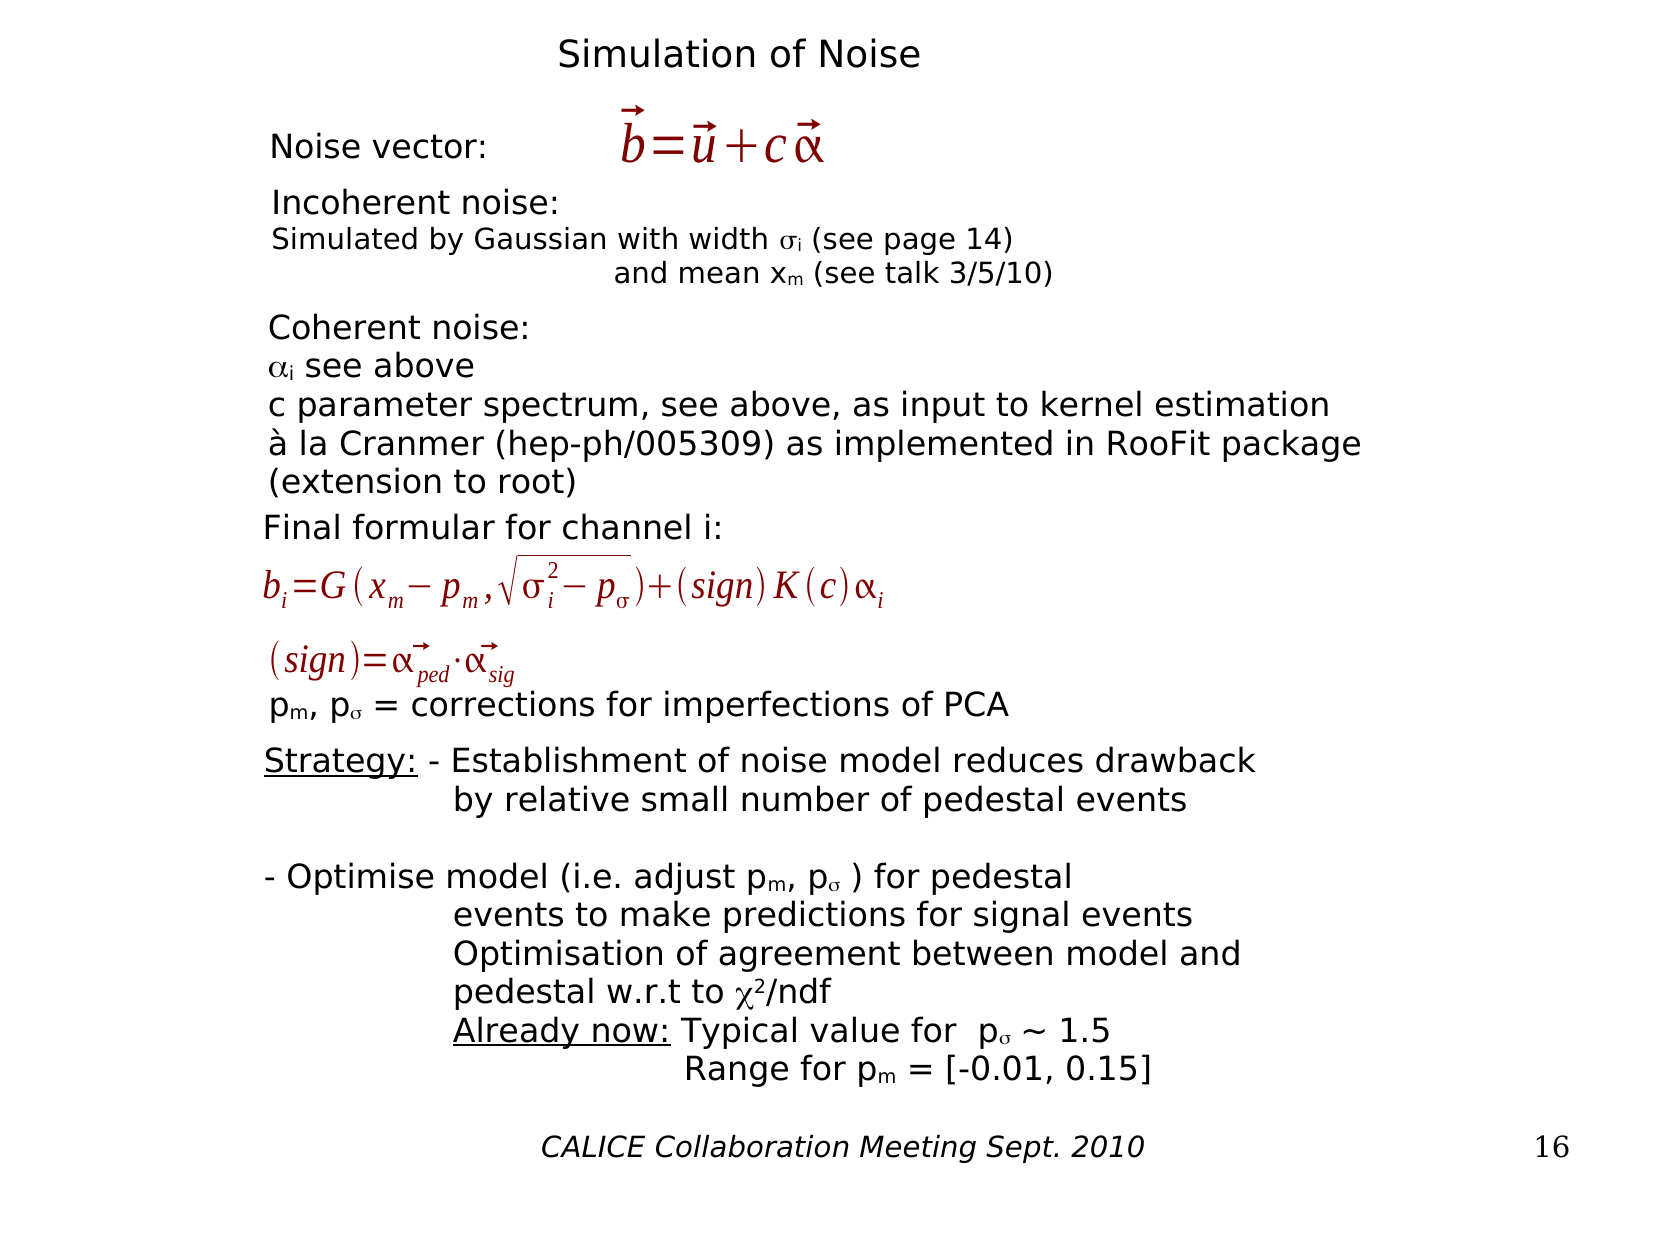

Simulation of Noise
 Noise vector:
Incoherent noise:
Simulated by Gaussian with width i (see page 14)
 and mean xm (see talk 3/5/10)
Coherent noise:
αi see above
c parameter spectrum, see above, as input to kernel estimation
à la Cranmer (hep-ph/005309) as implemented in RooFit package
(extension to root)
Final formular for channel i:
pm, pσ = corrections for imperfections of PCA
Strategy: - Establishment of noise model reduces drawback
 by relative small number of pedestal events
- Optimise model (i.e. adjust pm, pσ ) for pedestal
 events to make predictions for signal events
 Optimisation of agreement between model and
 pedestal w.r.t to χ2/ndf
 Already now: Typical value for pσ ~ 1.5
 Range for pm = [-0.01, 0.15]
16